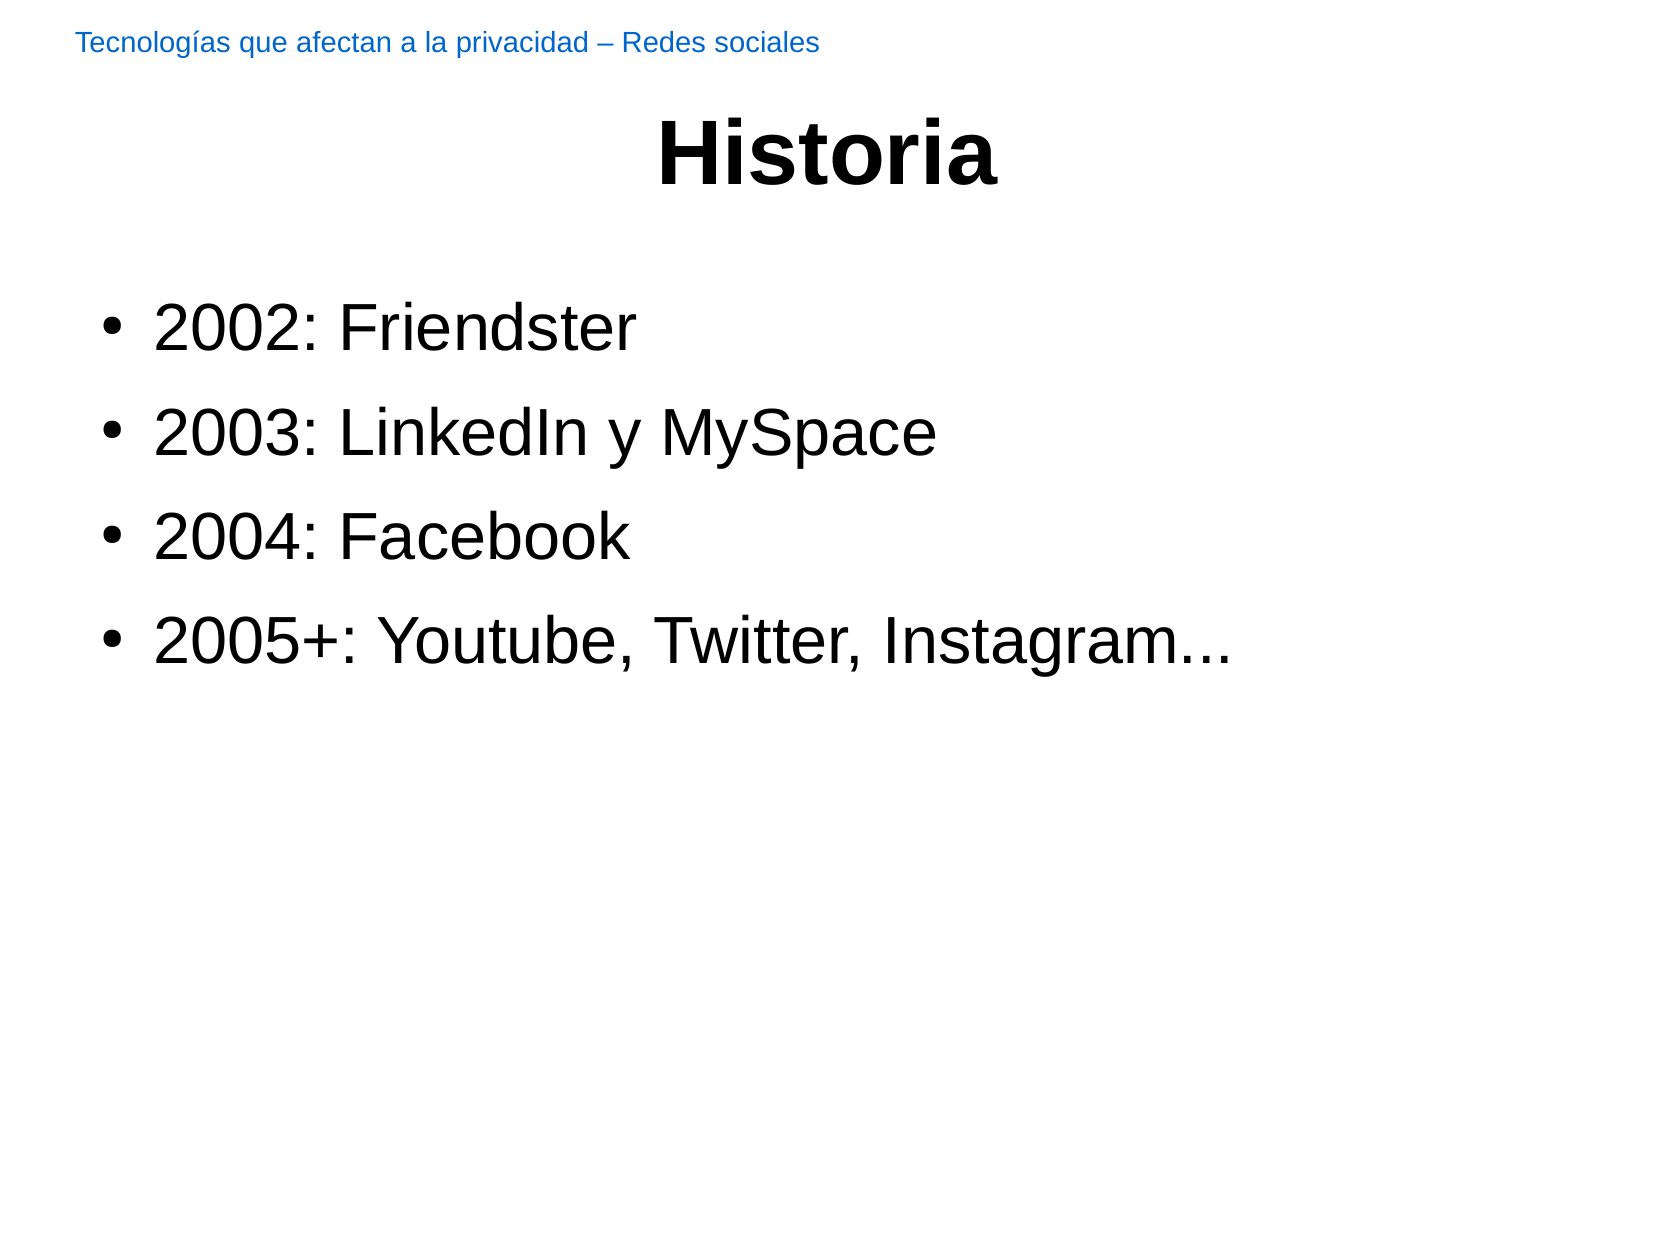

Tecnologías que afectan a la privacidad – Redes sociales
# Historia
2002: Friendster
2003: LinkedIn y MySpace
2004: Facebook
2005+: Youtube, Twitter, Instagram...